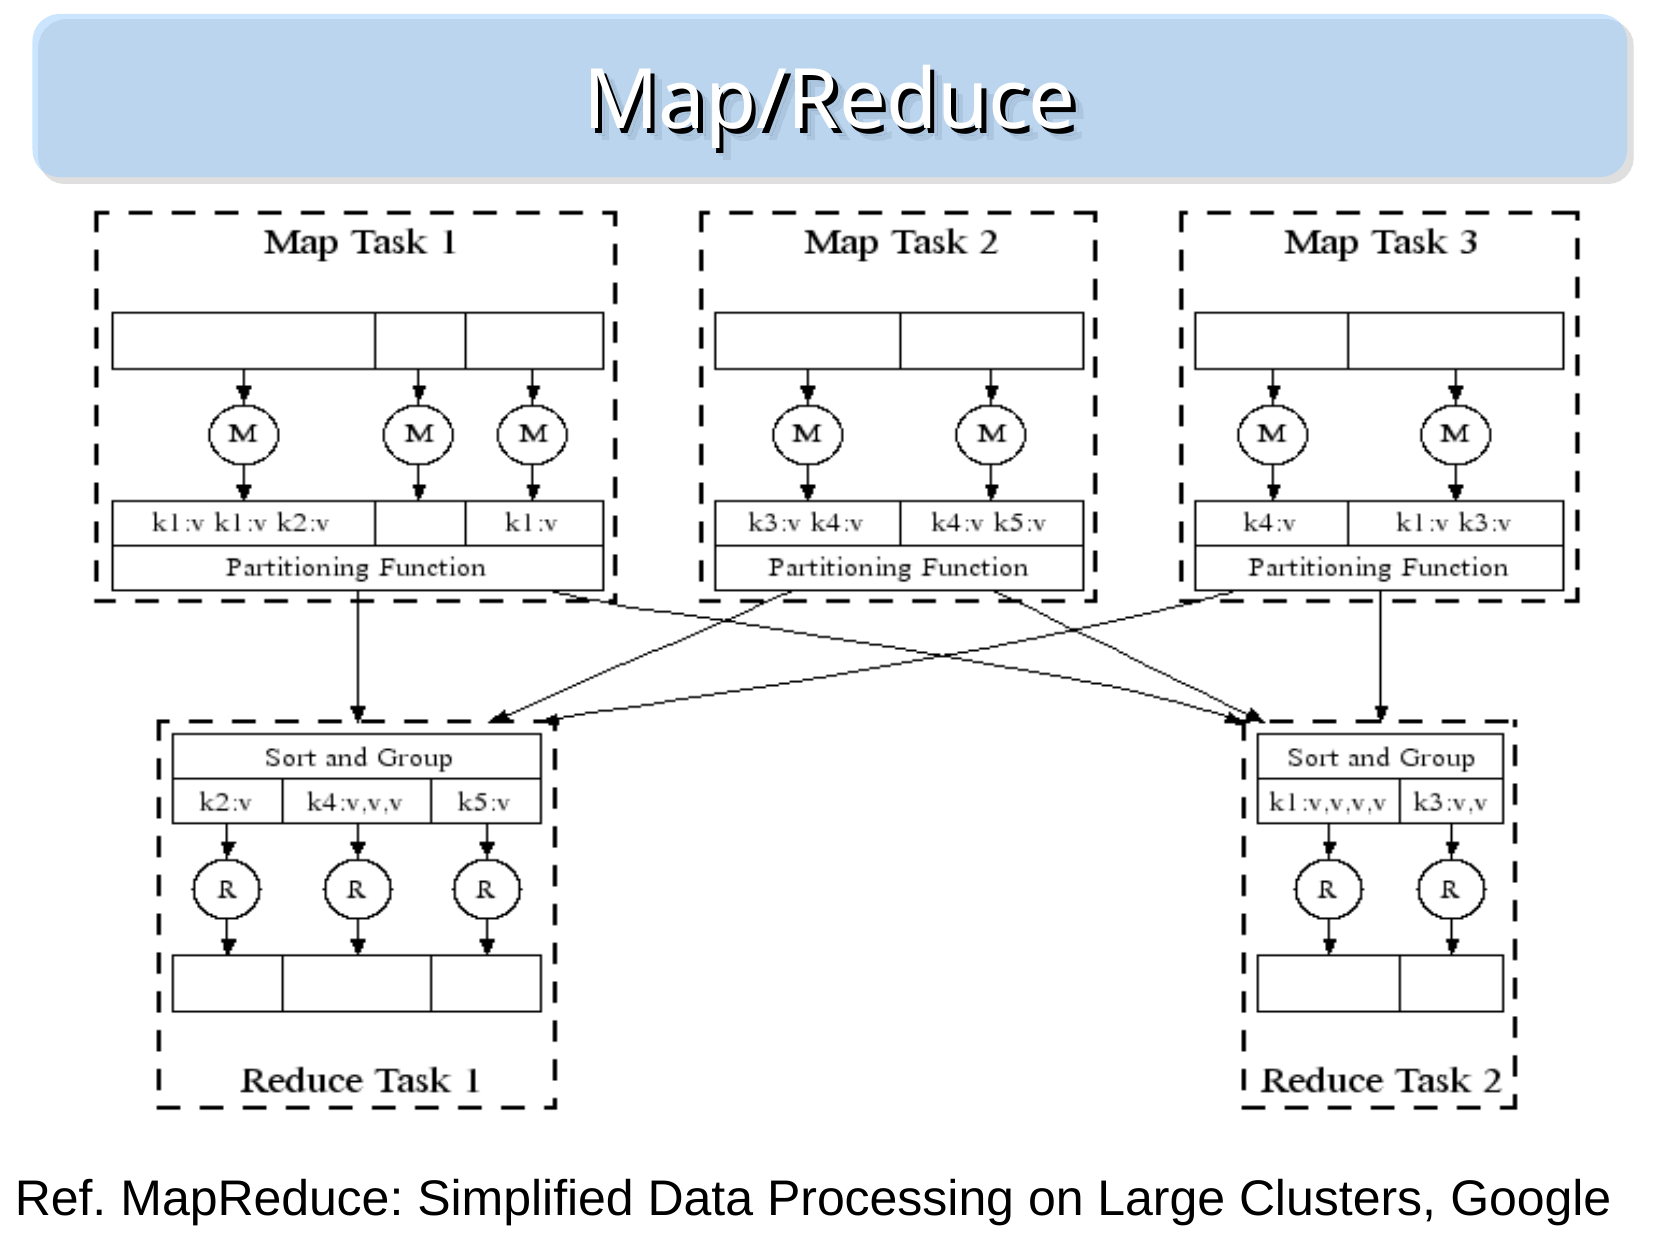

Map/Reduce
Ref. MapReduce: Simplified Data Processing on Large Clusters, Google